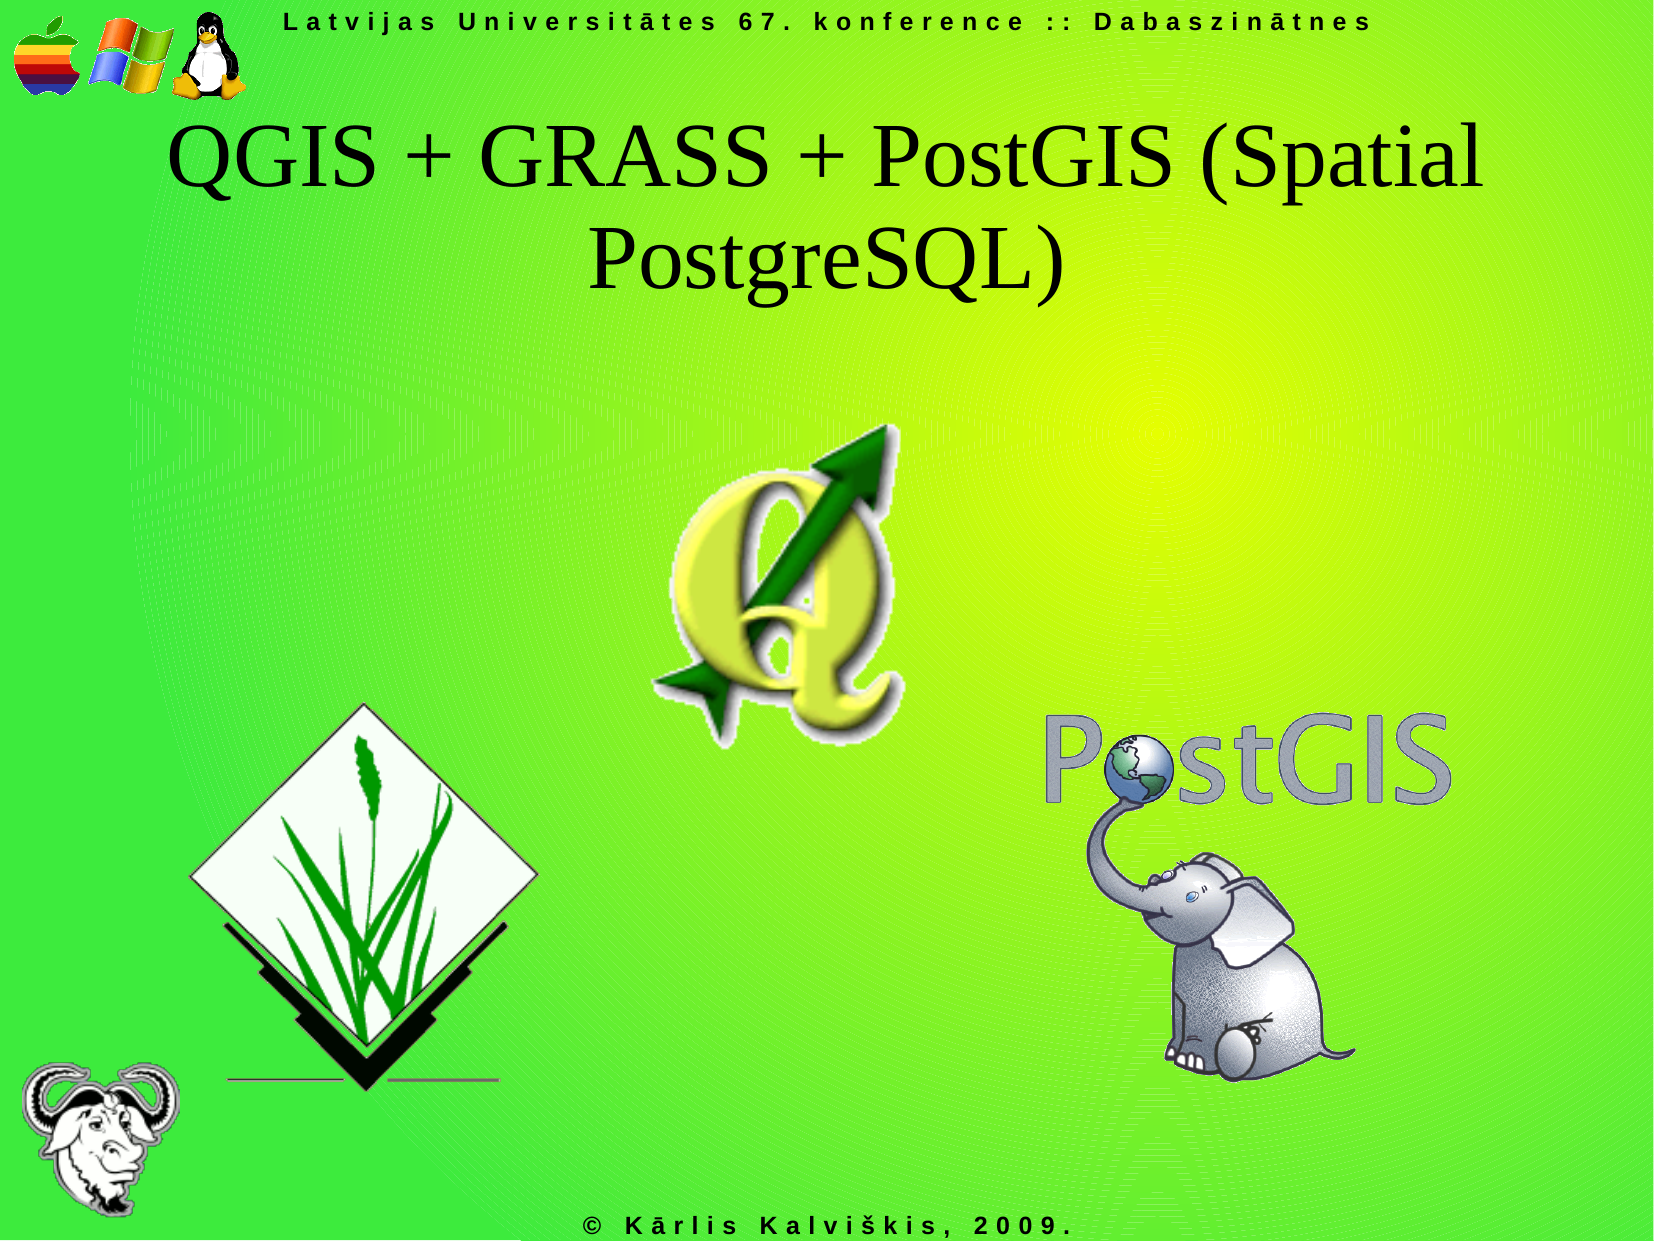

# QGIS + GRASS + PostGIS (Spatial PostgreSQL)